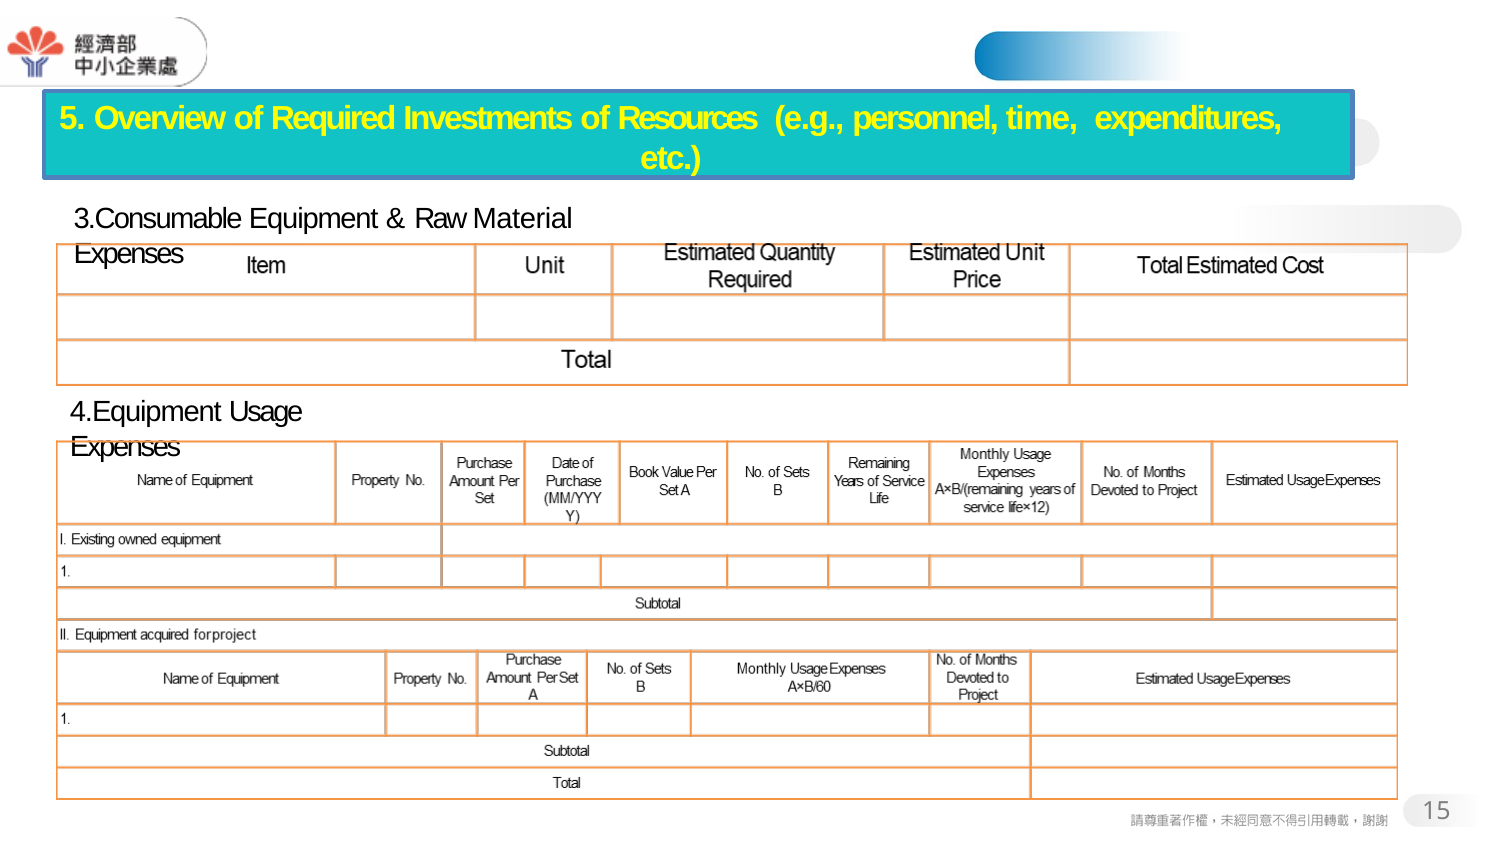

# 5. Overview of Required Investments of Resources (e.g., personnel, time, expenditures, etc.)
3.Consumable Equipment & Raw Material Expenses
4.Equipment Usage Expenses